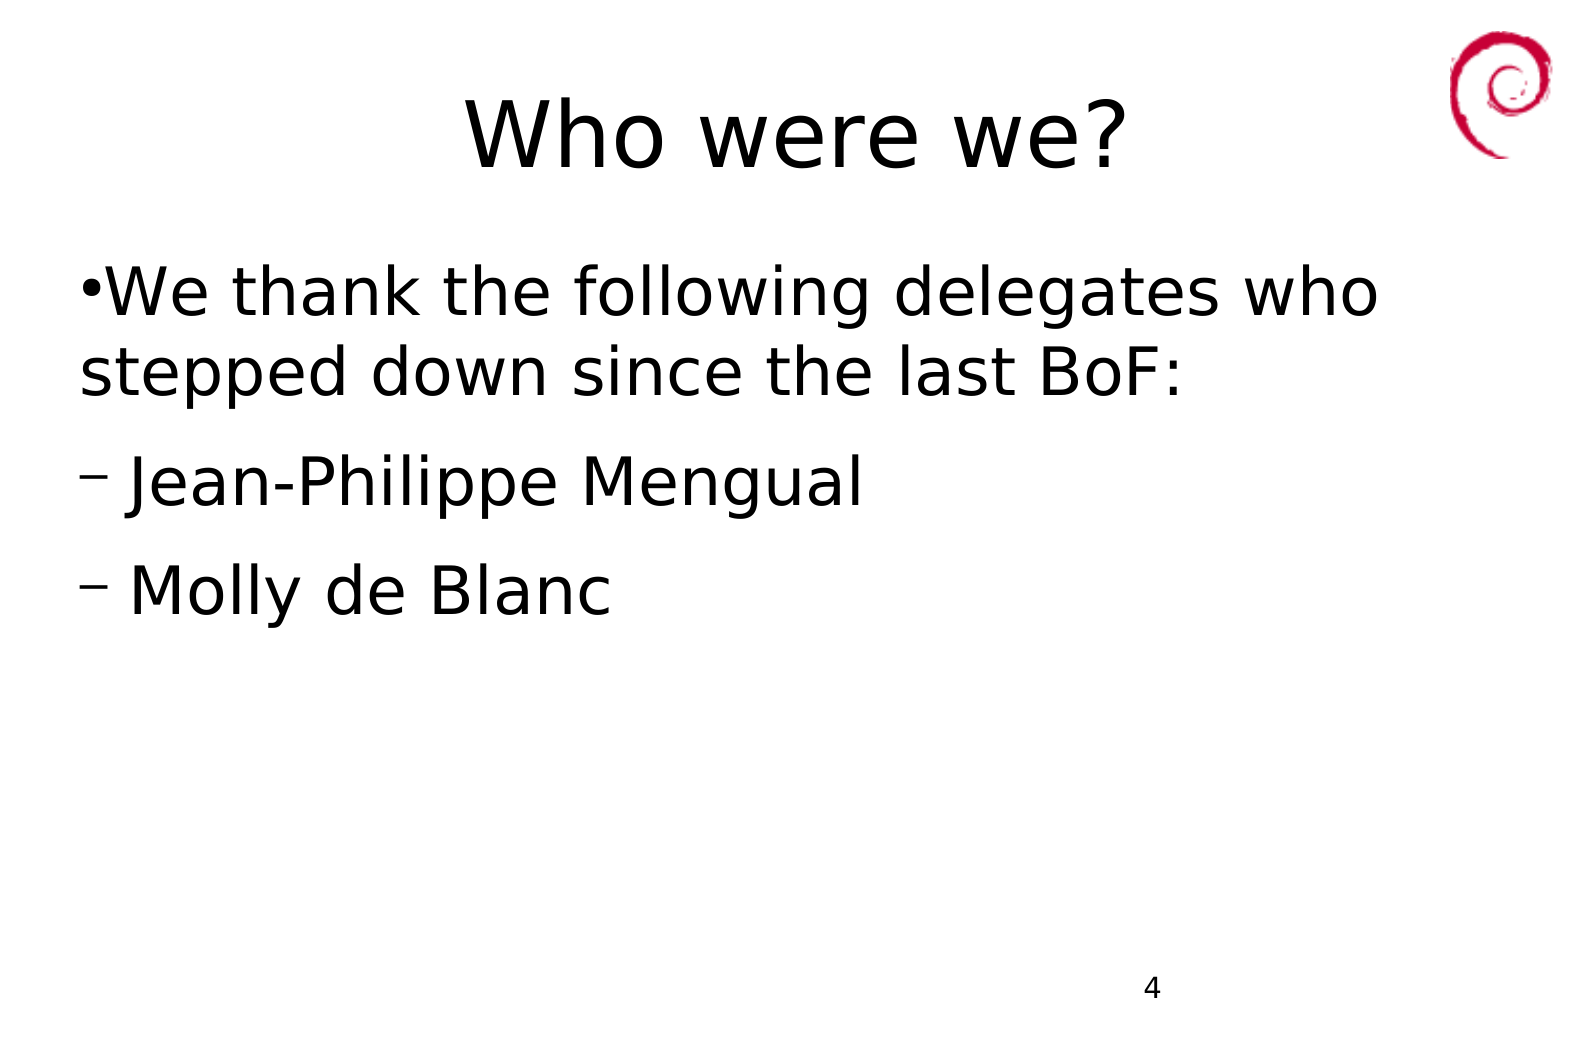

# Who were we?
We thank the following delegates who stepped down since the last BoF:
 Jean-Philippe Mengual
 Molly de Blanc